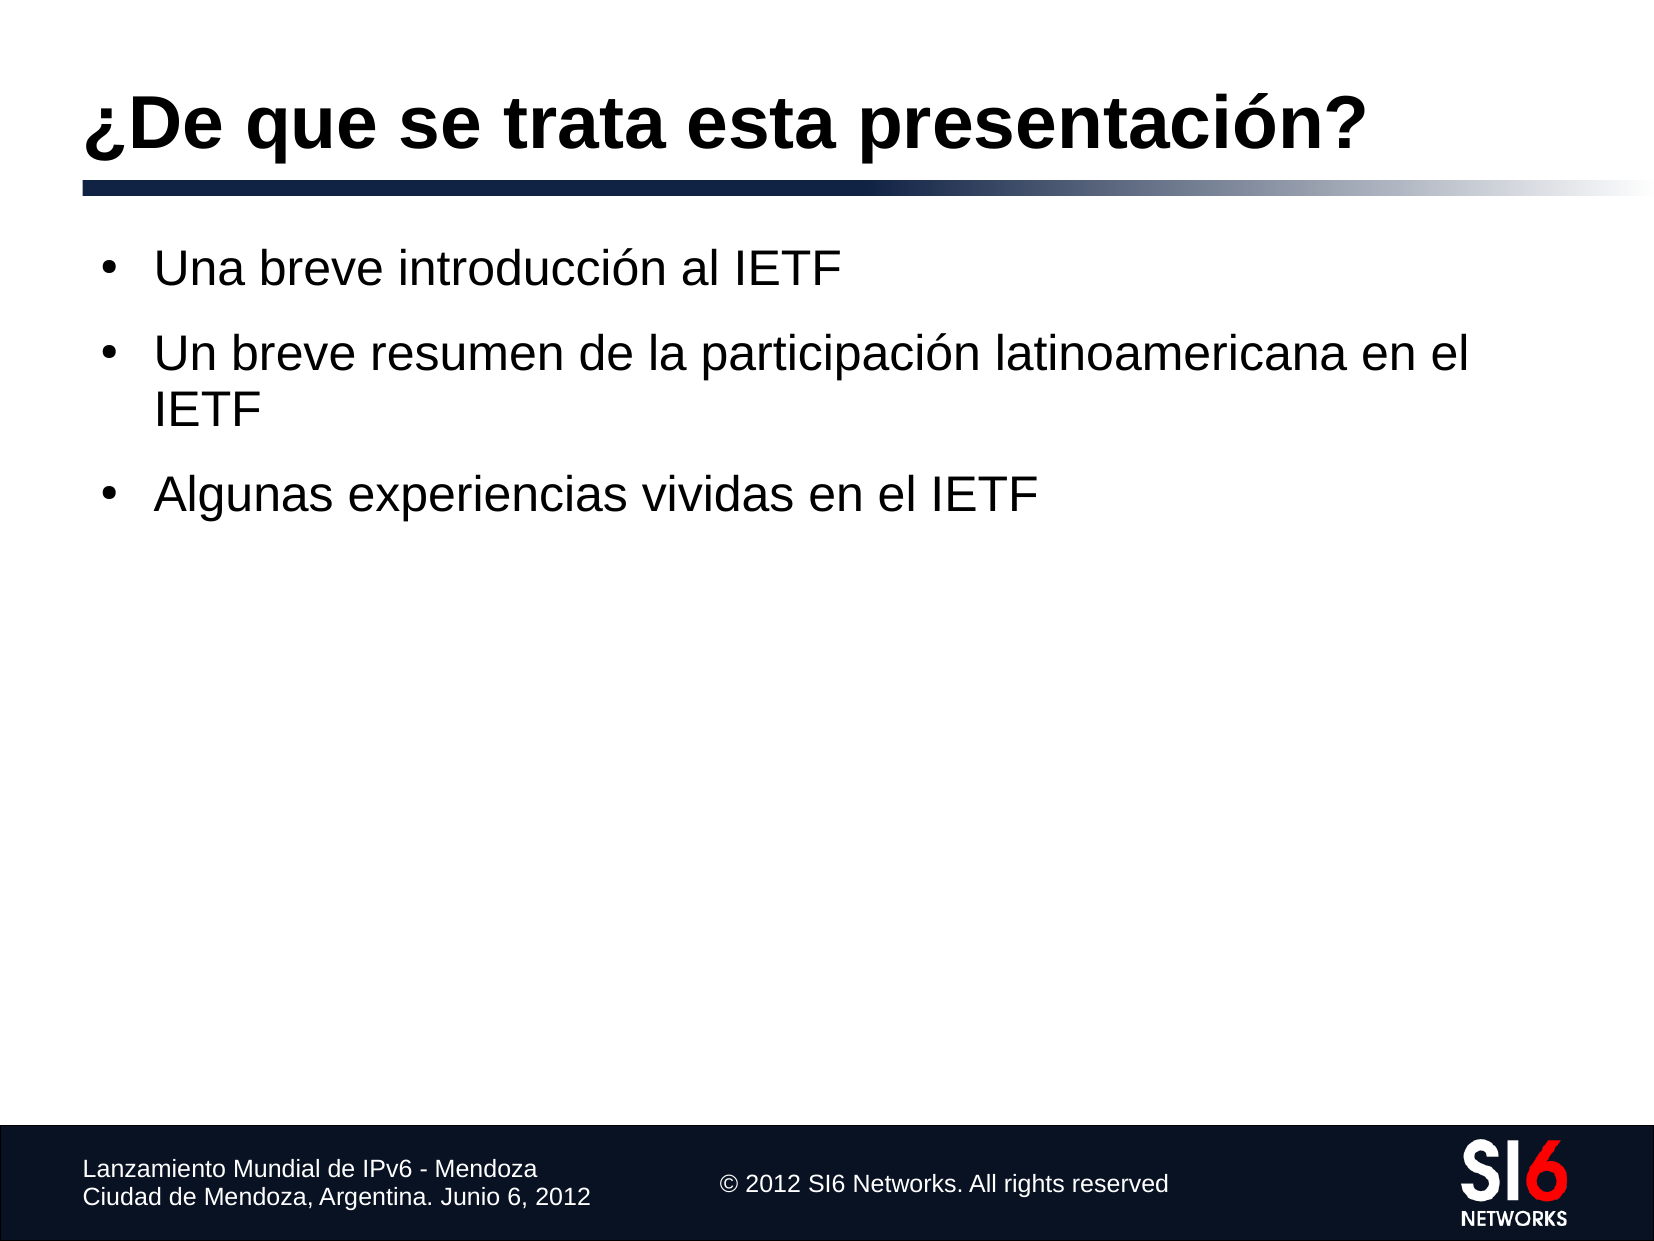

# ¿De que se trata esta presentación?
Una breve introducción al IETF
Un breve resumen de la participación latinoamericana en el IETF
Algunas experiencias vividas en el IETF